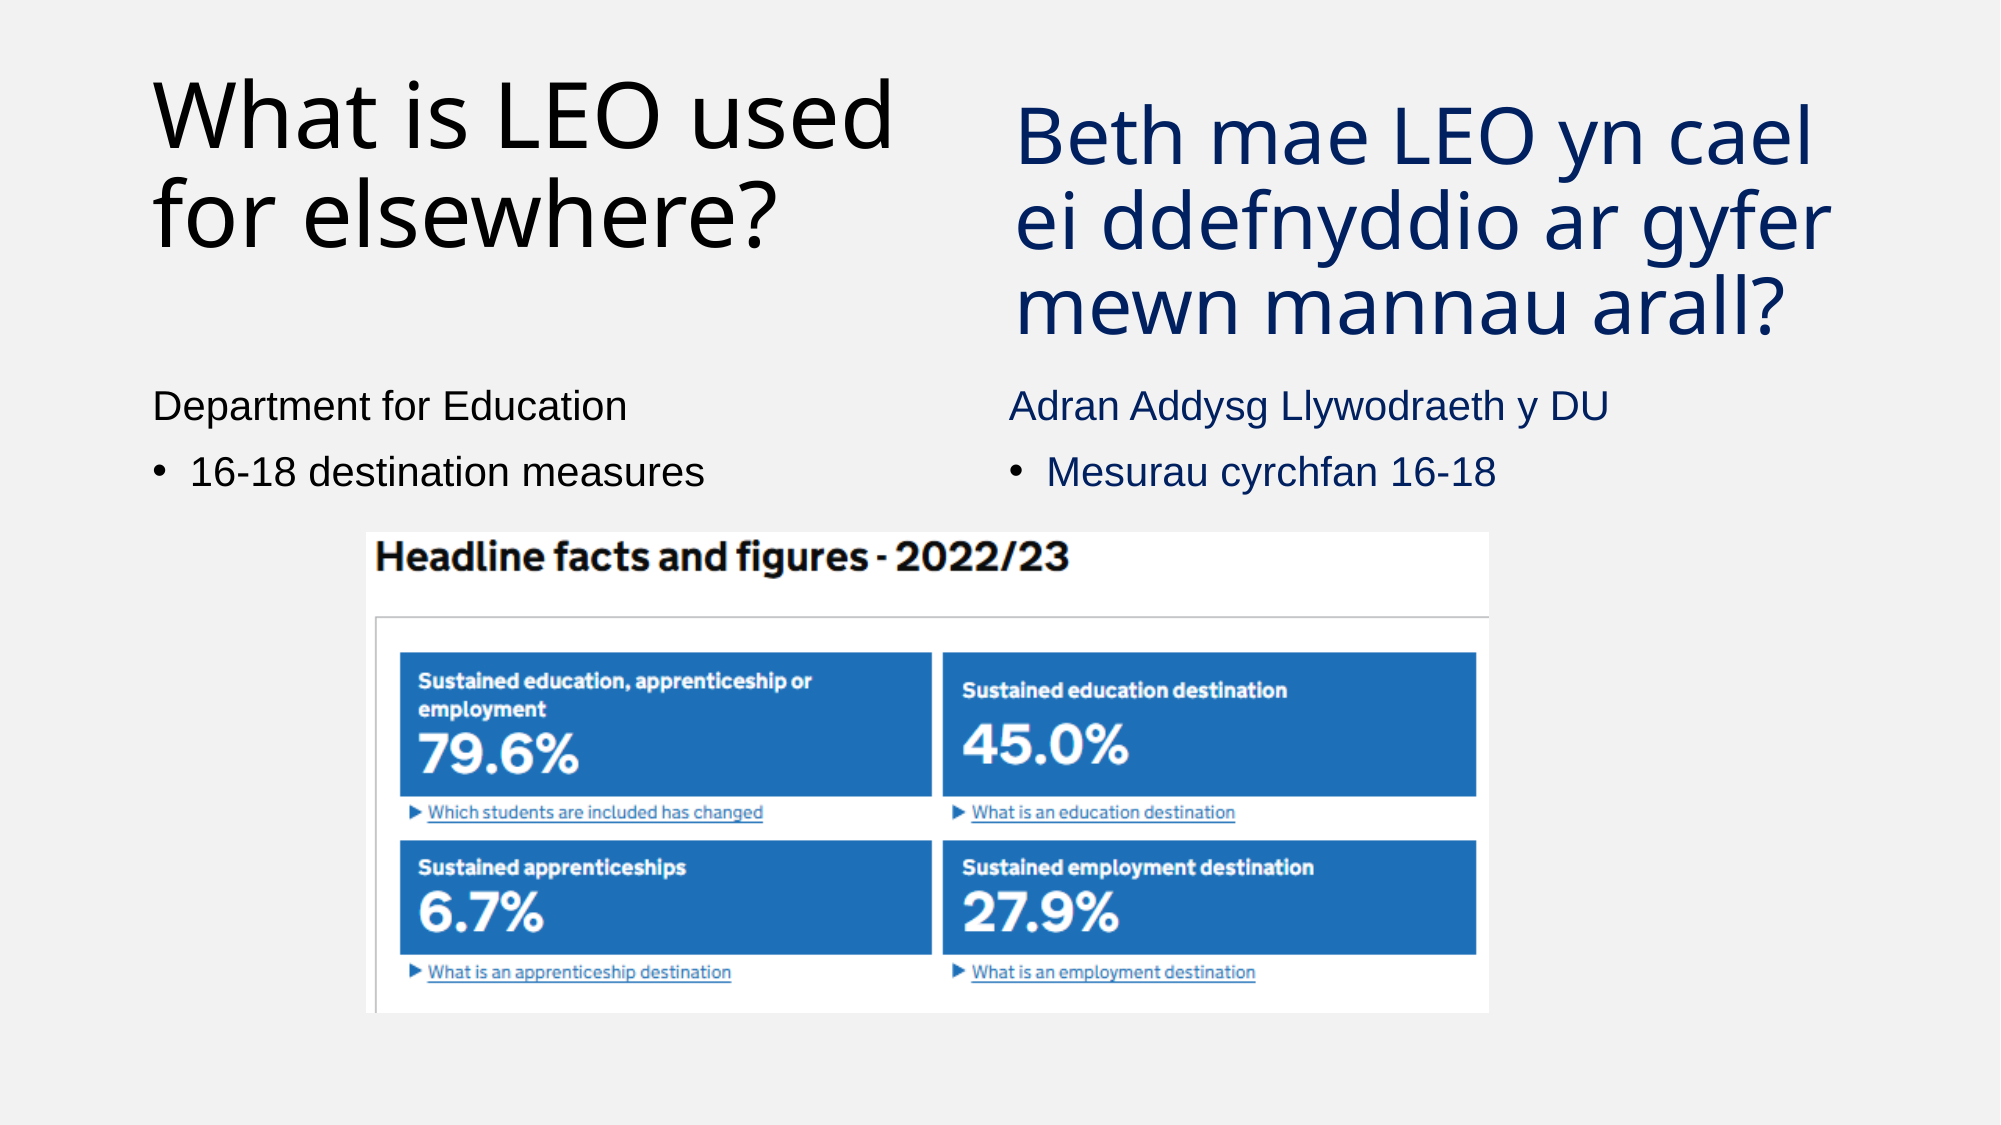

Beth mae LEO yn cael ei ddefnyddio ar gyfer mewn mannau arall?
What is LEO used for elsewhere?
# Department for Education
16-18 destination measures
Adran Addysg Llywodraeth y DU
Mesurau cyrchfan 16-18